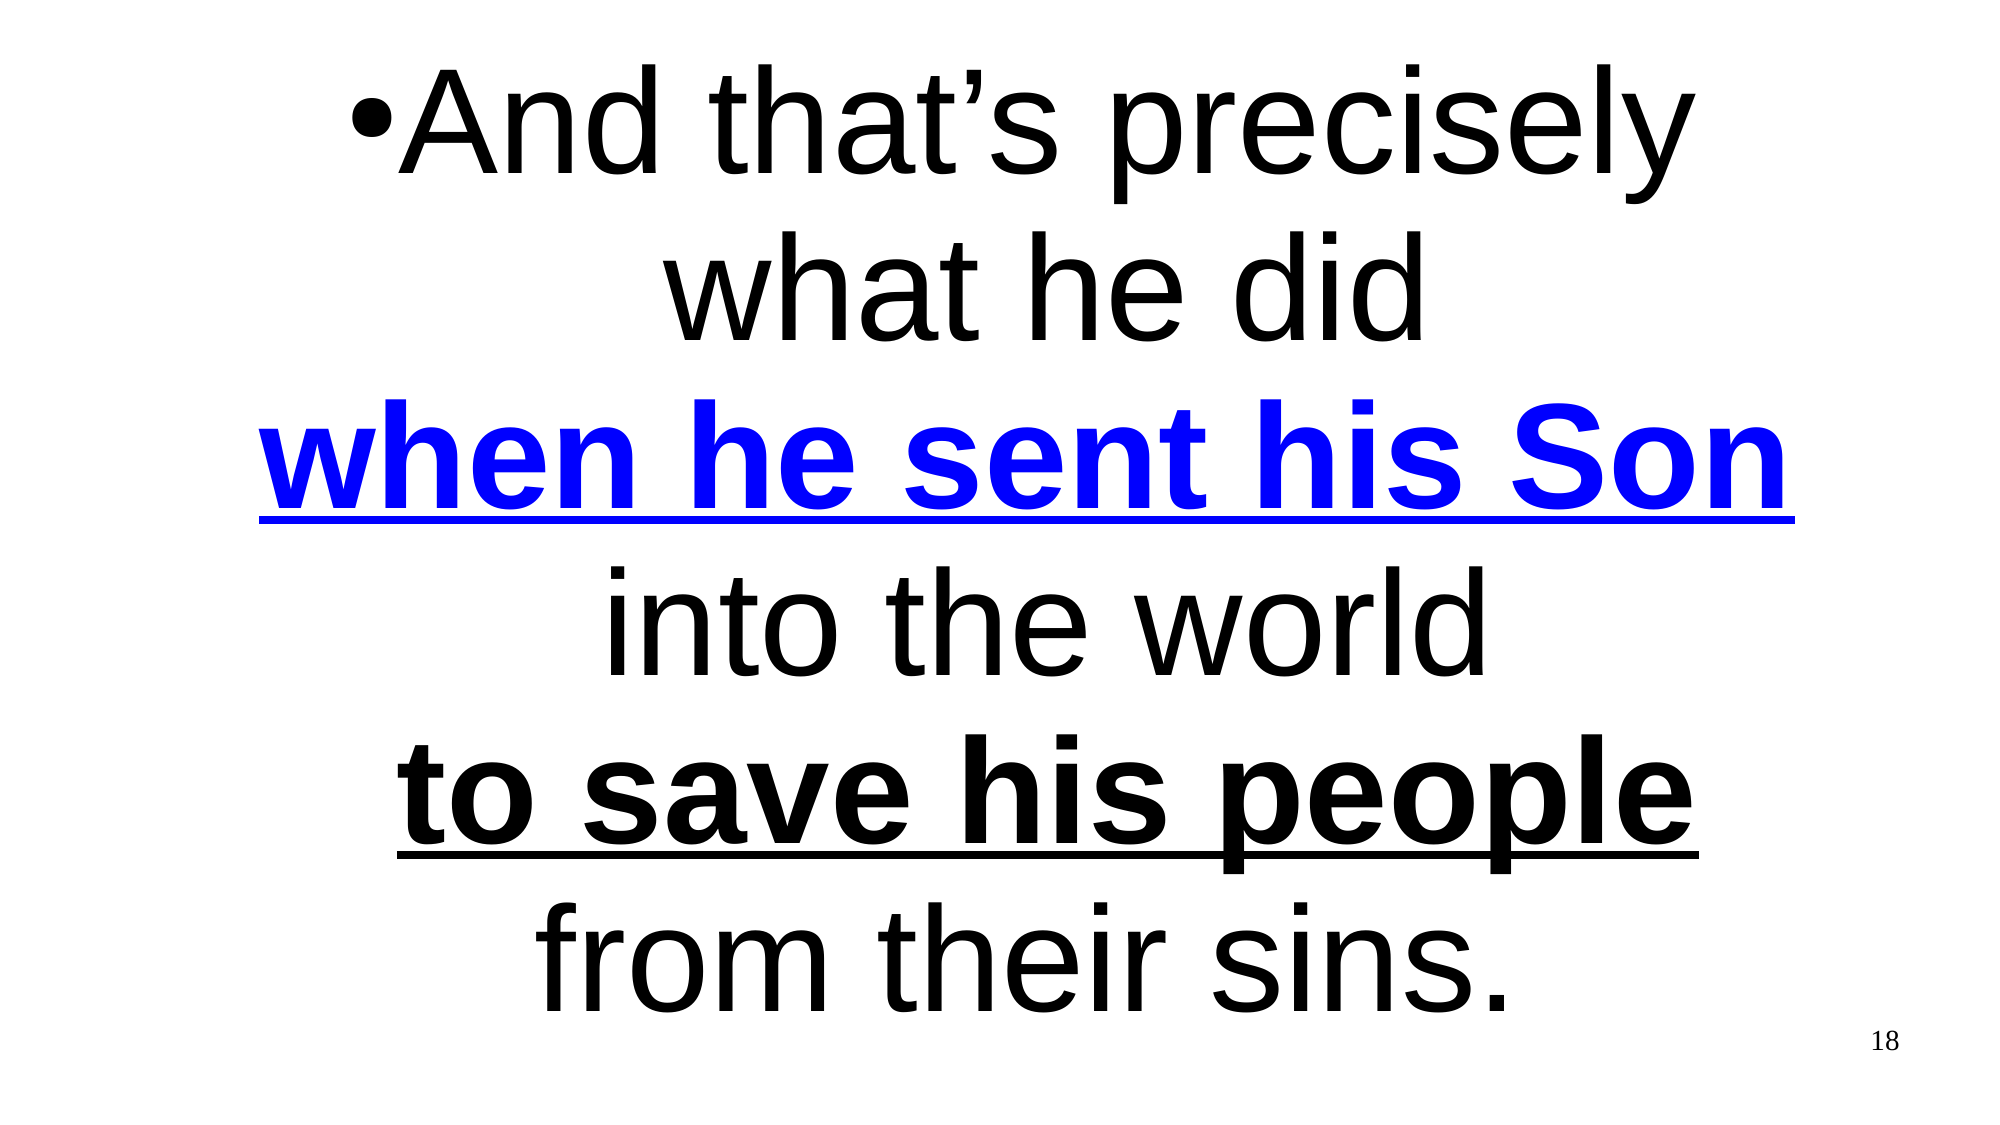

# And that’s precisely what he did when he sent his Son into the world to save his people from their sins.
18